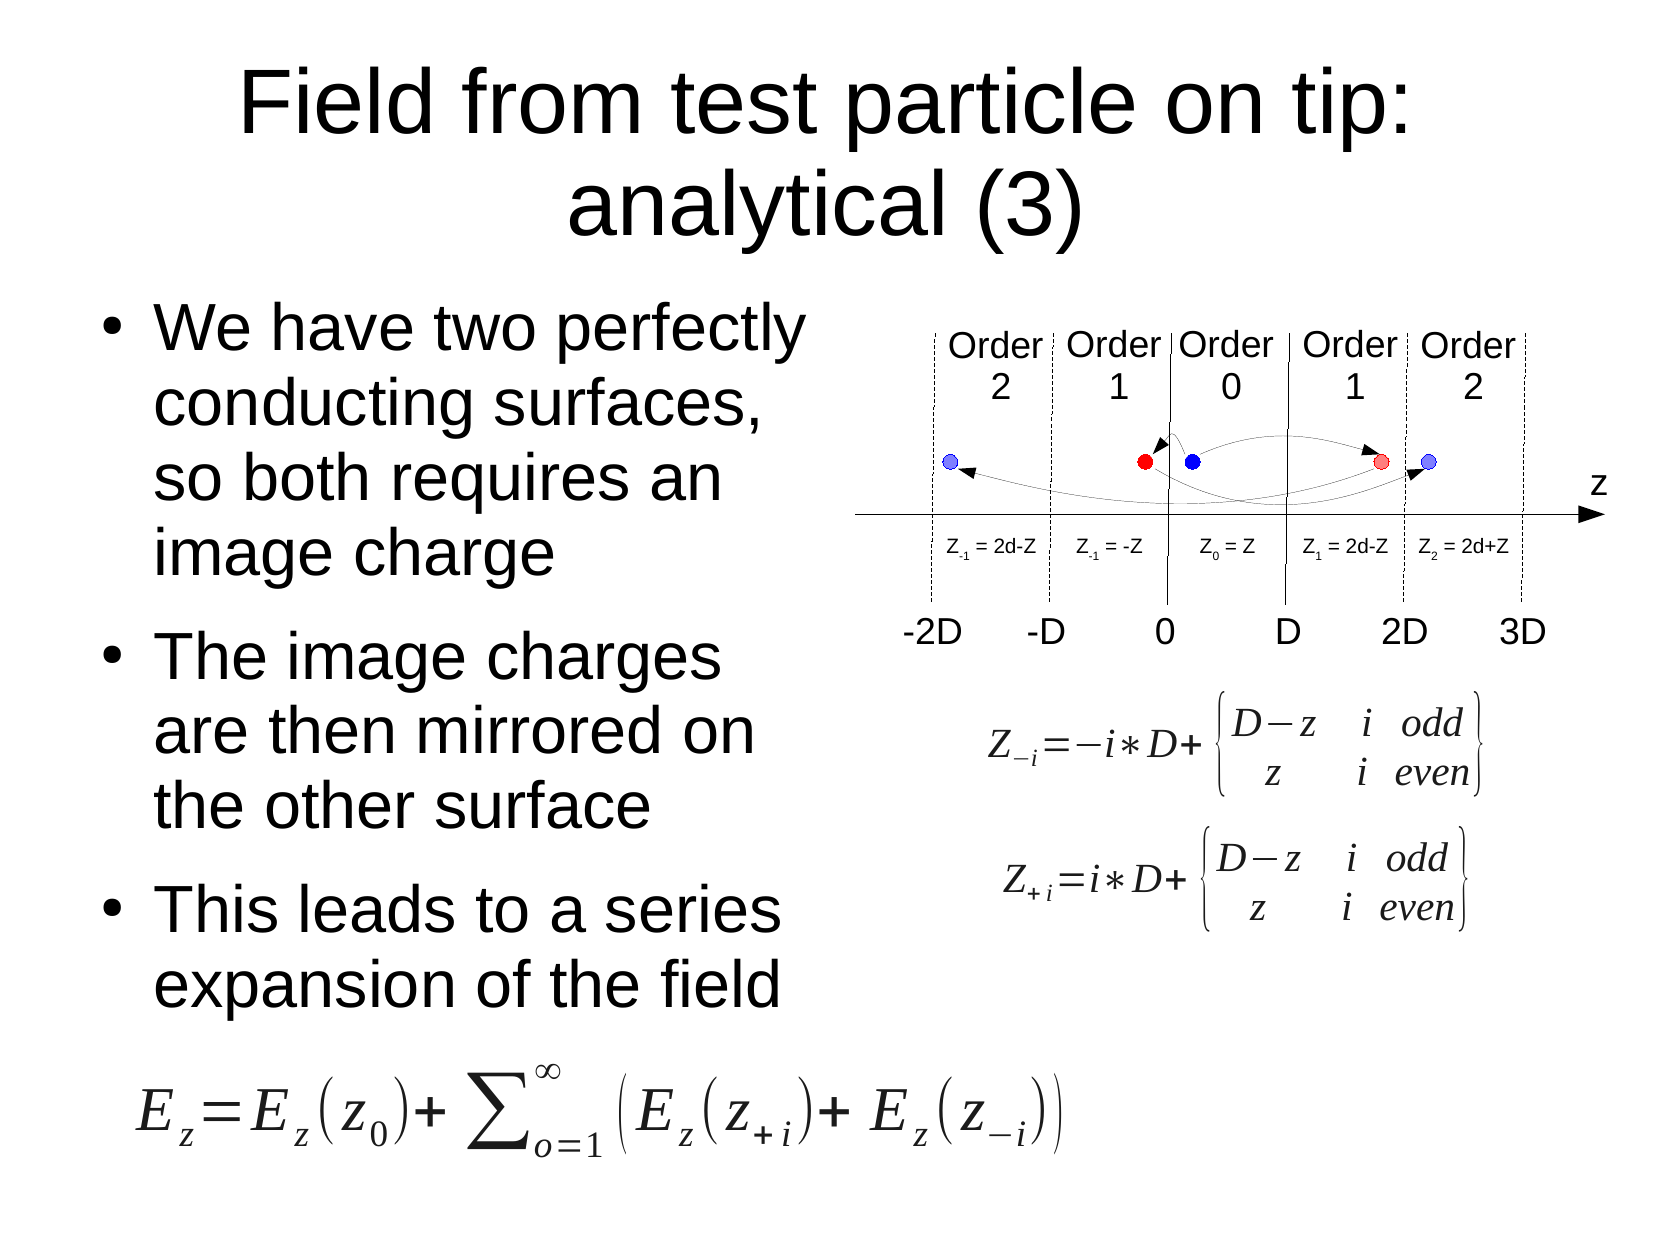

# Field from test particle on tip: analytical (3)
We have two perfectly conducting surfaces, so both requires an image charge
The image charges are then mirrored on the other surface
This leads to a series expansion of the field
Order 0
Order 1
Order 1
Order 2
Order 2
z
Z-1 = -Z
Z0 = Z
Z1 = 2d-Z
Z-1 = 2d-Z
Z2 = 2d+Z
-2D
-D
0
D
2D
3D